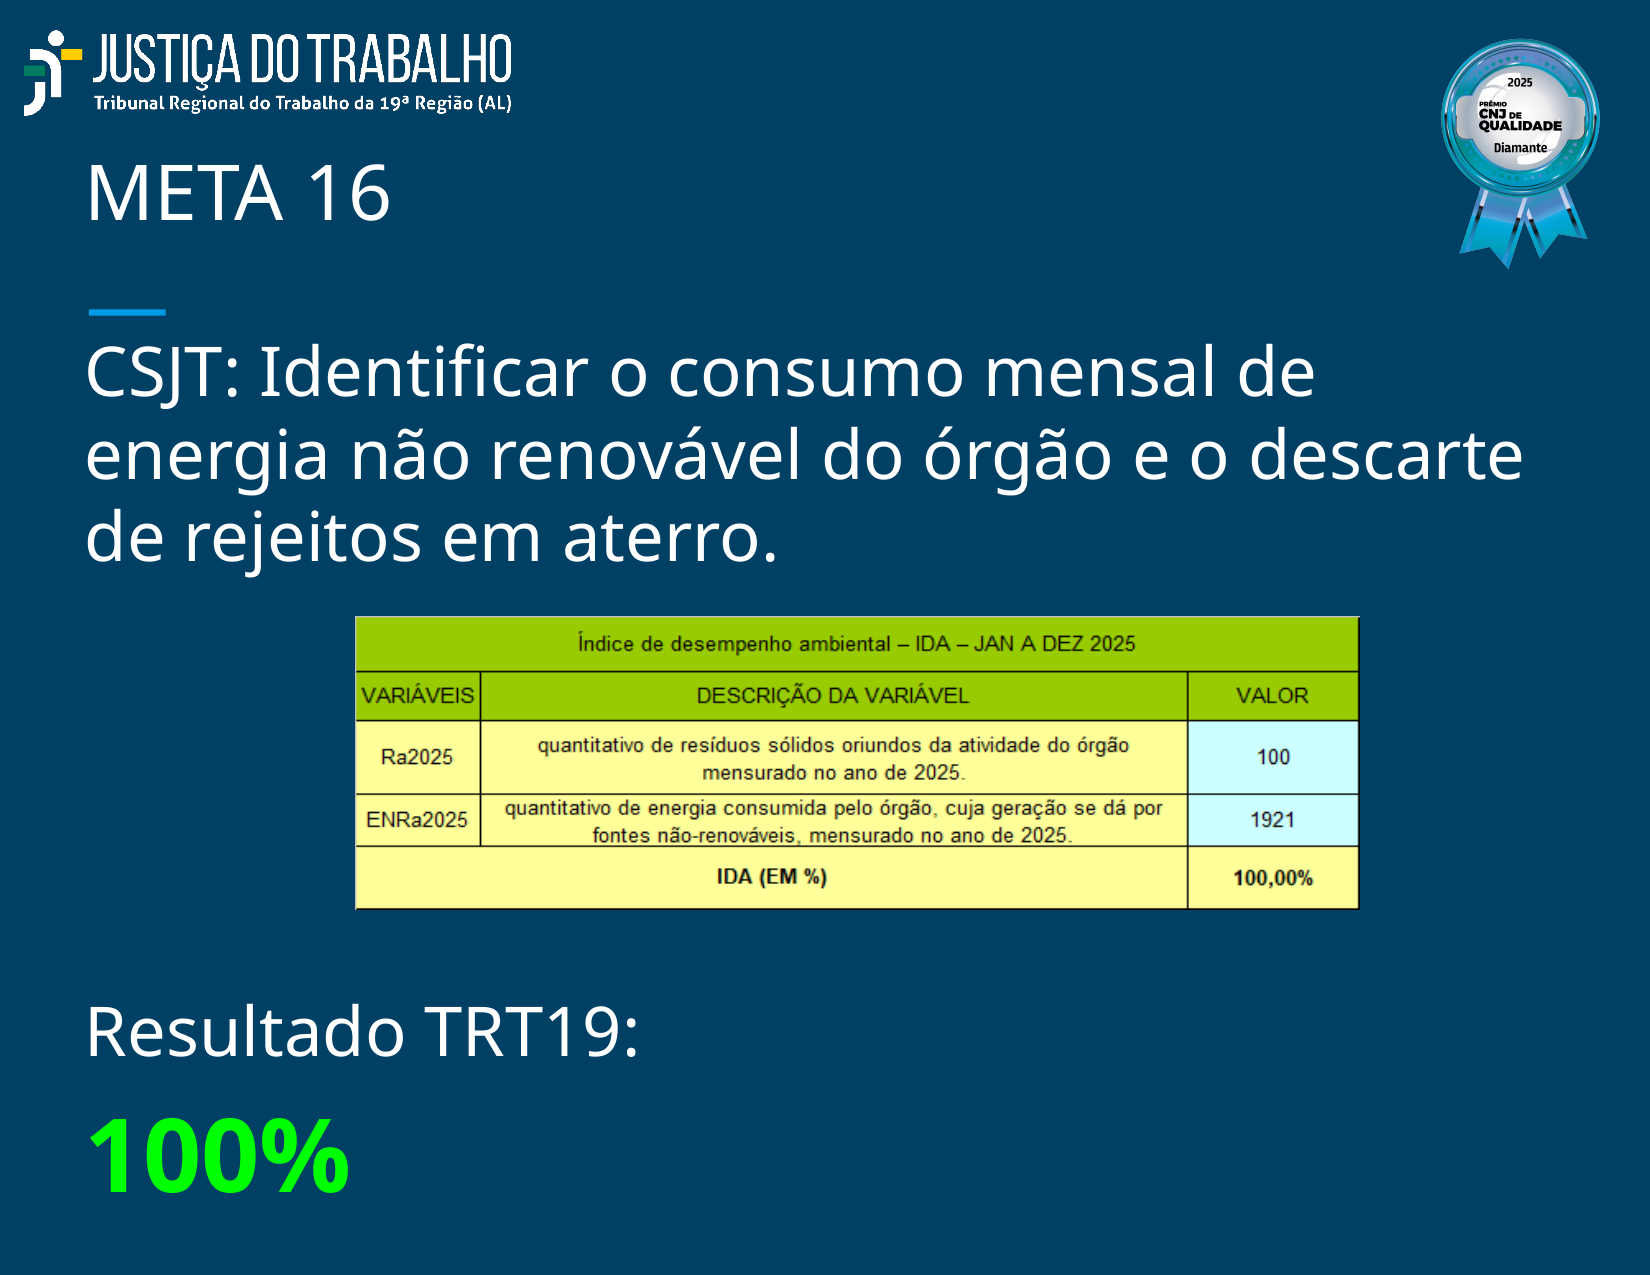

# META 16 CSJT: Identificar o consumo mensal de energia não renovável do órgão e o descarte de rejeitos em aterro. Resultado TRT19: 100%